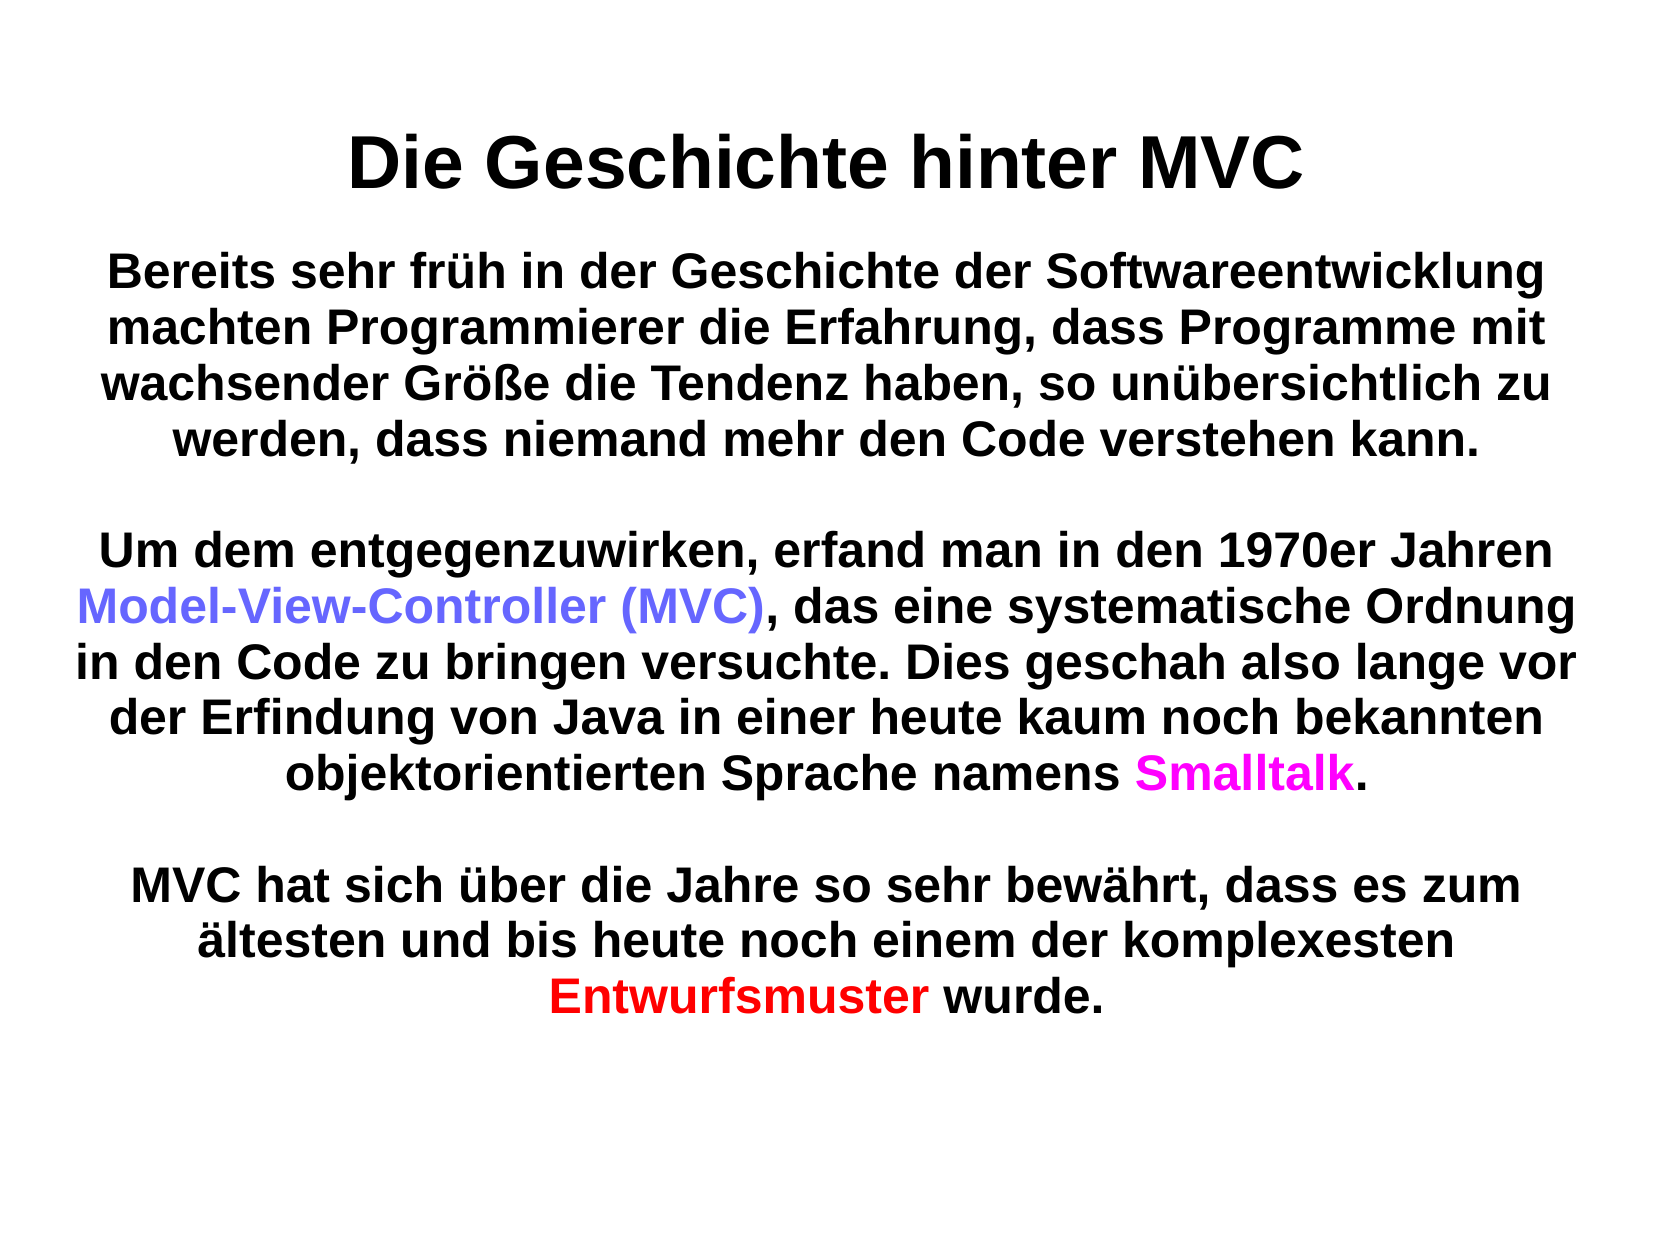

# Die Geschichte hinter MVC
Bereits sehr früh in der Geschichte der Softwareentwicklung machten Programmierer die Erfahrung, dass Programme mit wachsender Größe die Tendenz haben, so unübersichtlich zu werden, dass niemand mehr den Code verstehen kann.
Um dem entgegenzuwirken, erfand man in den 1970er Jahren Model-View-Controller (MVC), das eine systematische Ordnung in den Code zu bringen versuchte. Dies geschah also lange vor der Erfindung von Java in einer heute kaum noch bekannten objektorientierten Sprache namens Smalltalk.
MVC hat sich über die Jahre so sehr bewährt, dass es zum ältesten und bis heute noch einem der komplexesten Entwurfsmuster wurde.